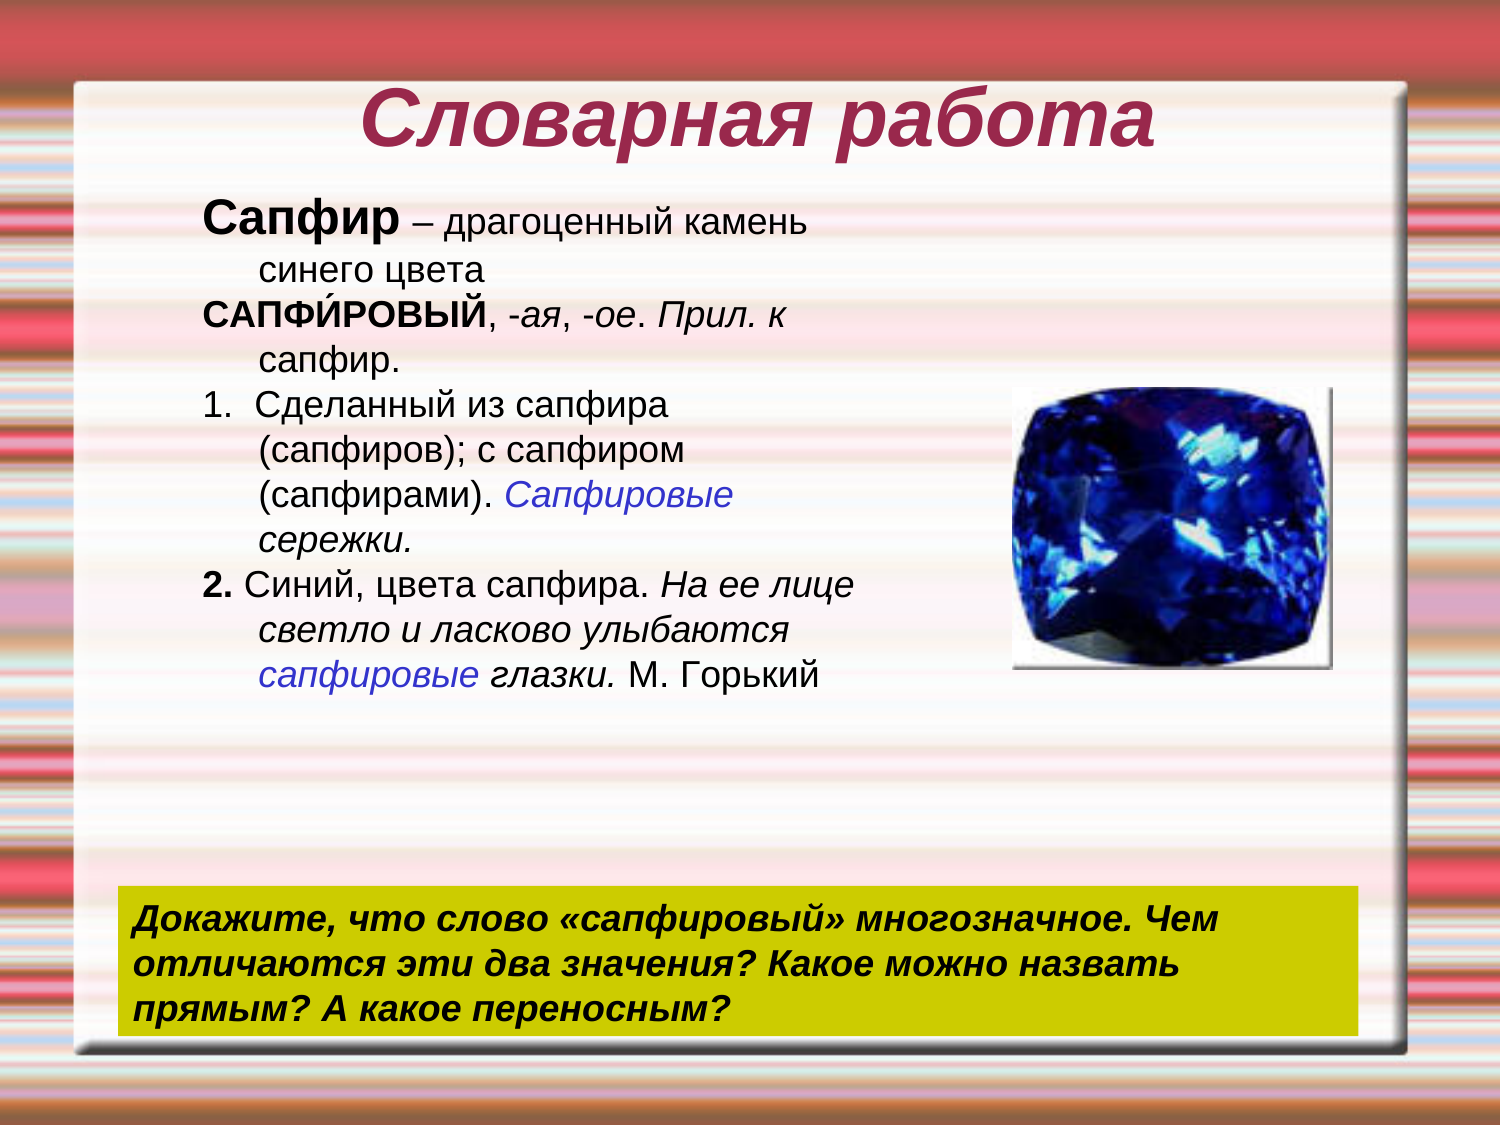

# Словарная работа
Сапфир – драгоценный камень синего цвета
САПФИ́РОВЫЙ, -ая, -ое. Прил. к сапфир.
1. Сделанный из сапфира (сапфиров); с сапфиром (сапфирами). Сапфировые сережки.
2. Синий, цвета сапфира. На ее лице светло и ласково улыбаются сапфировые глазки. М. Горький
Докажите, что слово «сапфировый» многозначное. Чем отличаются эти два значения? Какое можно назвать прямым? А какое переносным?